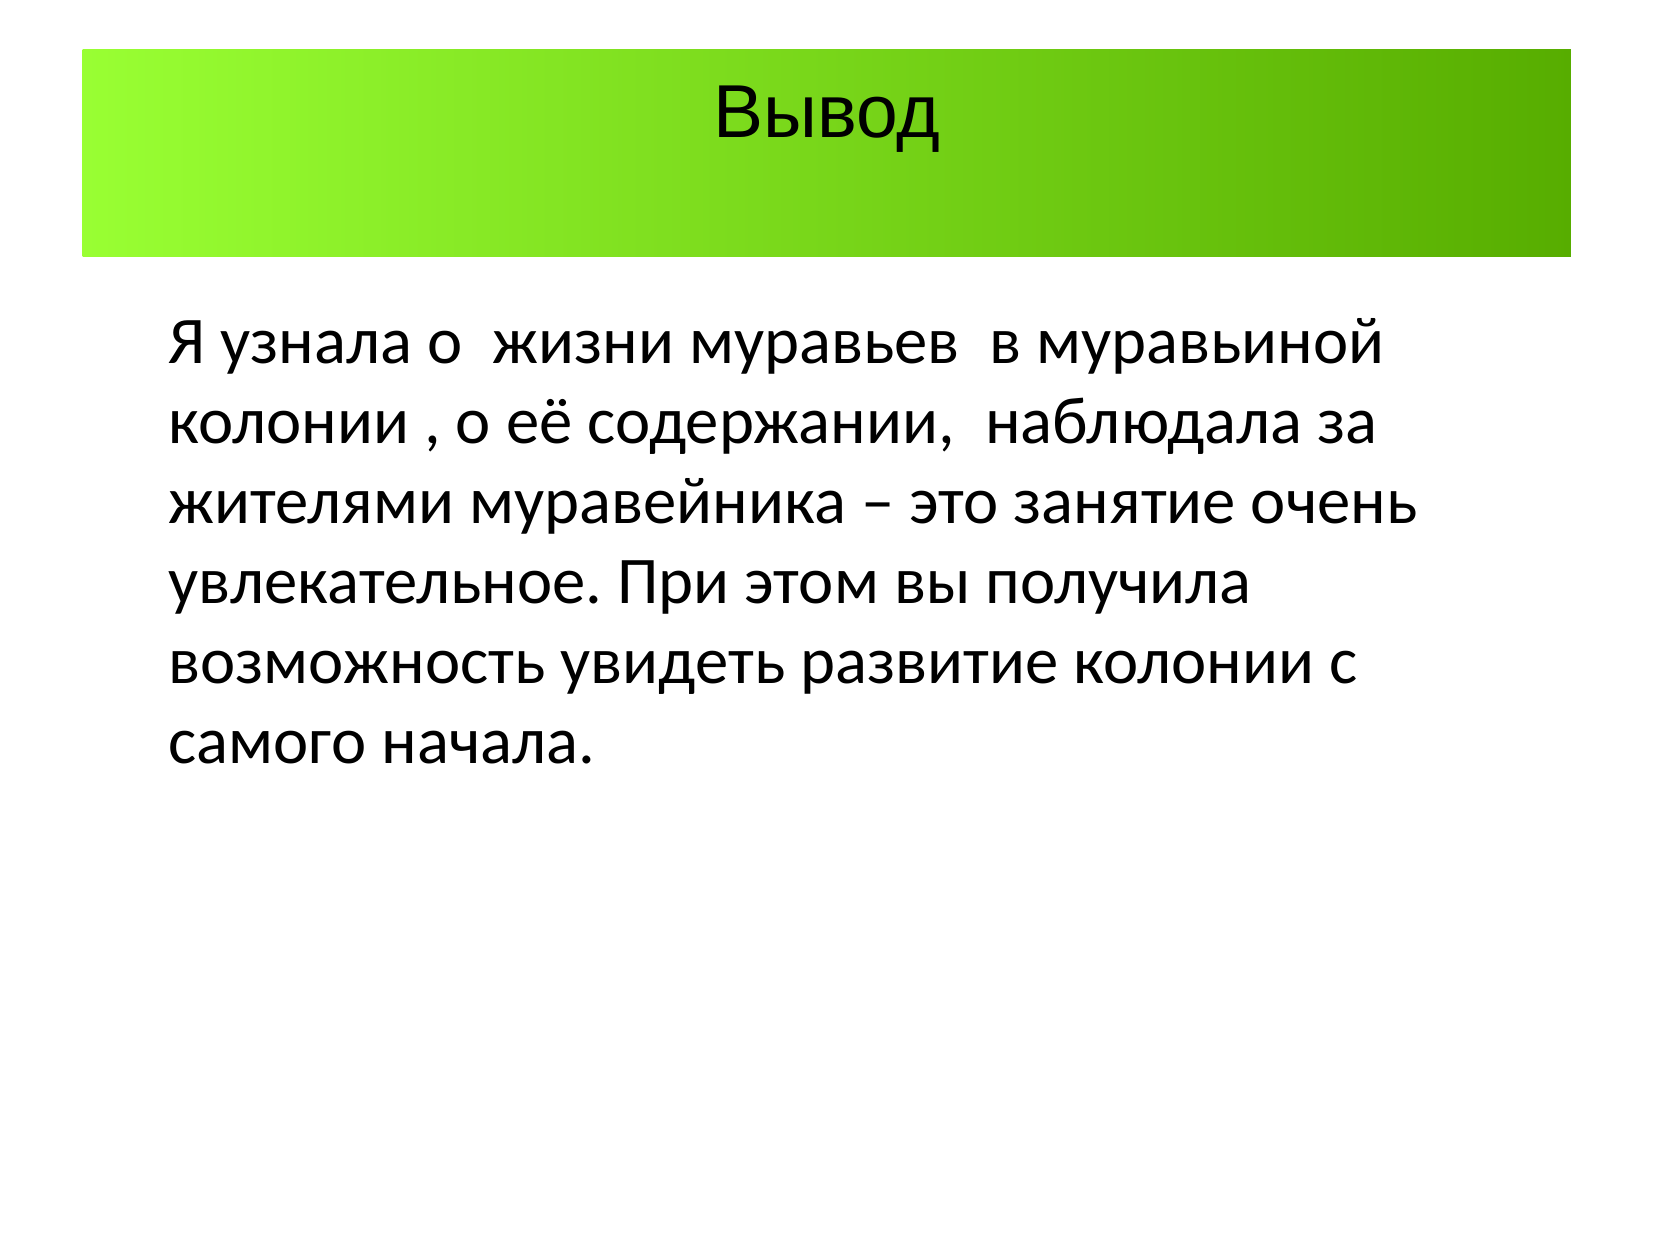

# Вывод
Я узнала о жизни муравьев в муравьиной колонии , о её содержании, наблюдала за жителями муравейника – это занятие очень увлекательное. При этом вы получила возможность увидеть развитие колонии с самого начала.